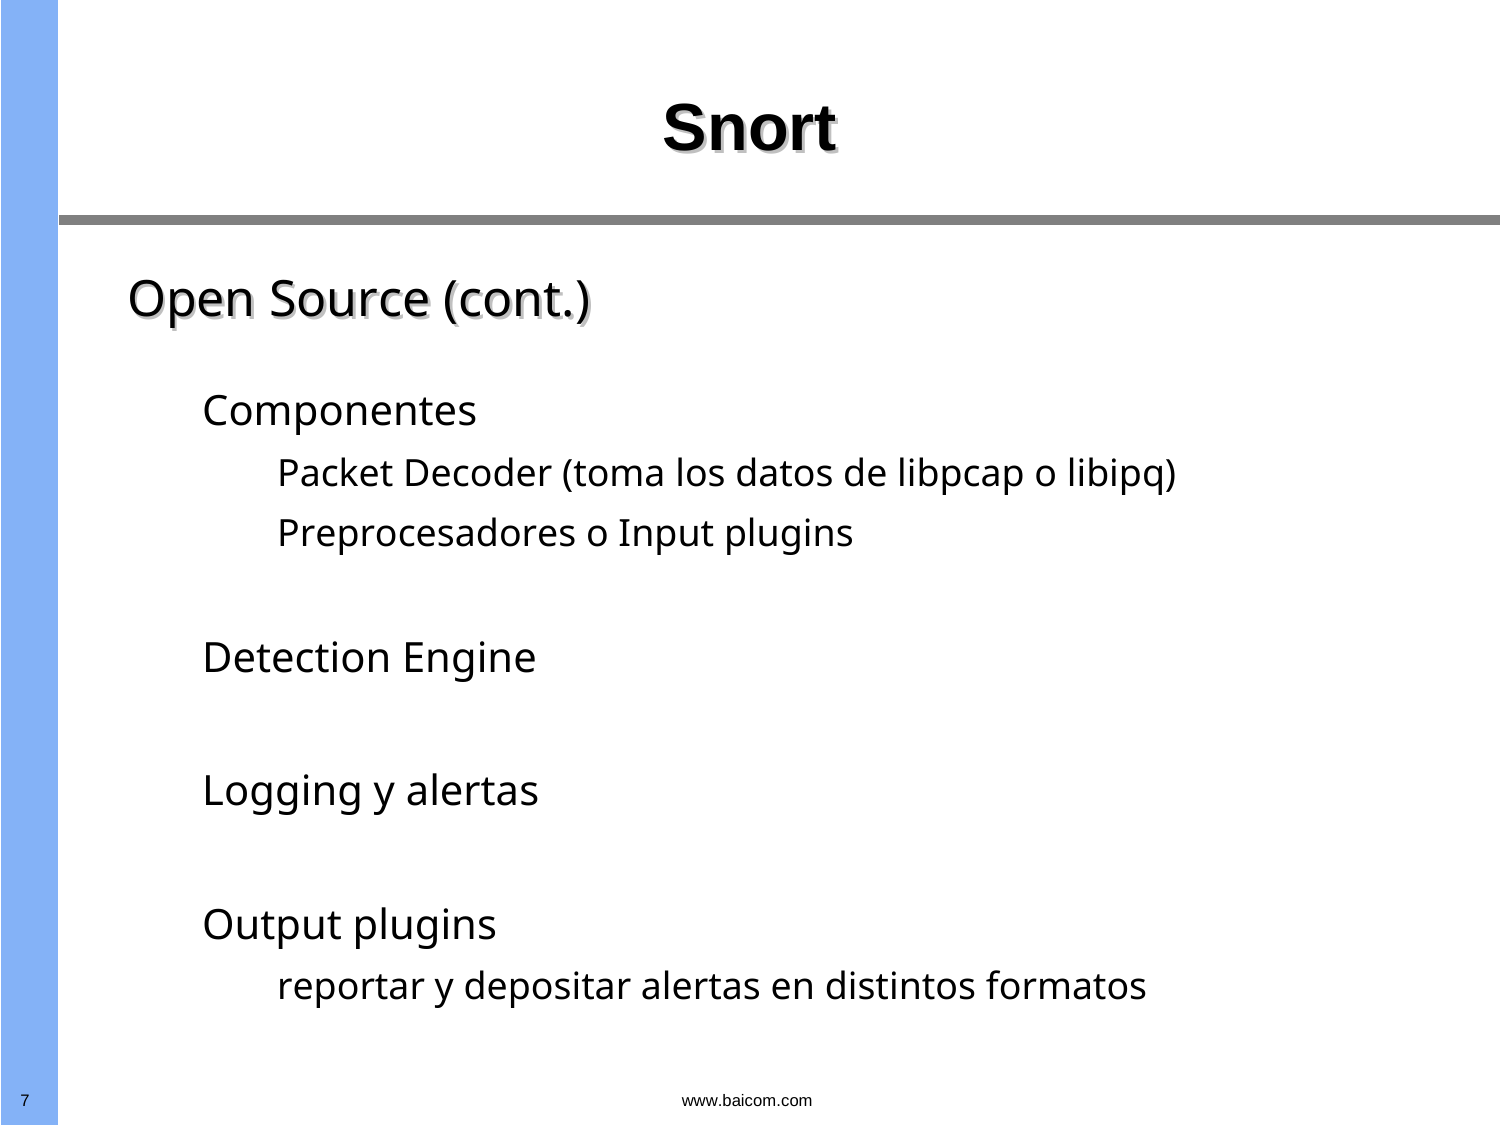

Snort
# Open Source (cont.)
Componentes
Packet Decoder (toma los datos de libpcap o libipq)
Preprocesadores o Input plugins
Detection Engine
Logging y alertas
Output plugins
reportar y depositar alertas en distintos formatos
7
www.baicom.com